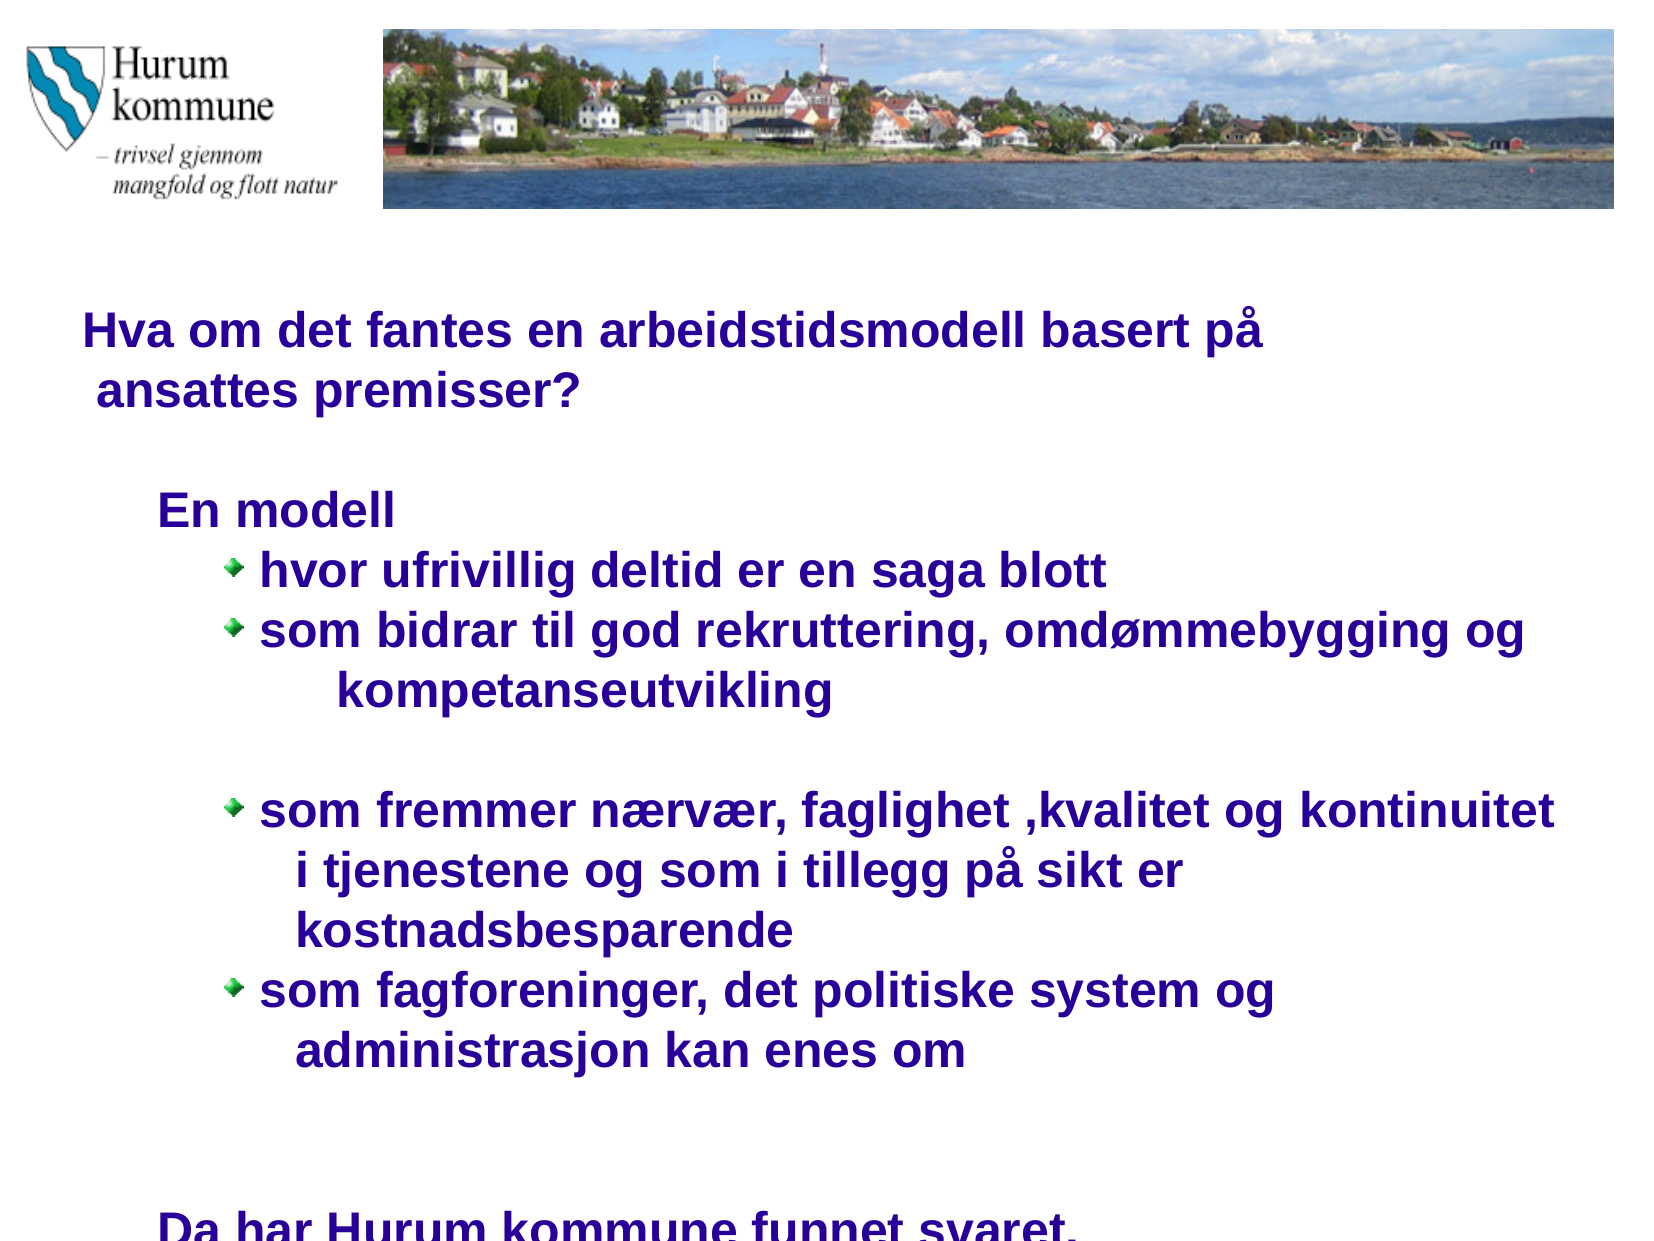

Hva om det fantes en arbeidstidsmodell basert på
 ansattes premisser?
	En modell
hvor ufrivillig deltid er en saga blott
som bidrar til god rekruttering, omdømmebygging og kompetanseutvikling
som fremmer nærvær, faglighet ,kvalitet og kontinuitet i tjenestene og som i tillegg på sikt er kostnadsbesparende
som fagforeninger, det politiske system og administrasjon kan enes om
	Da har Hurum kommune funnet svaret.